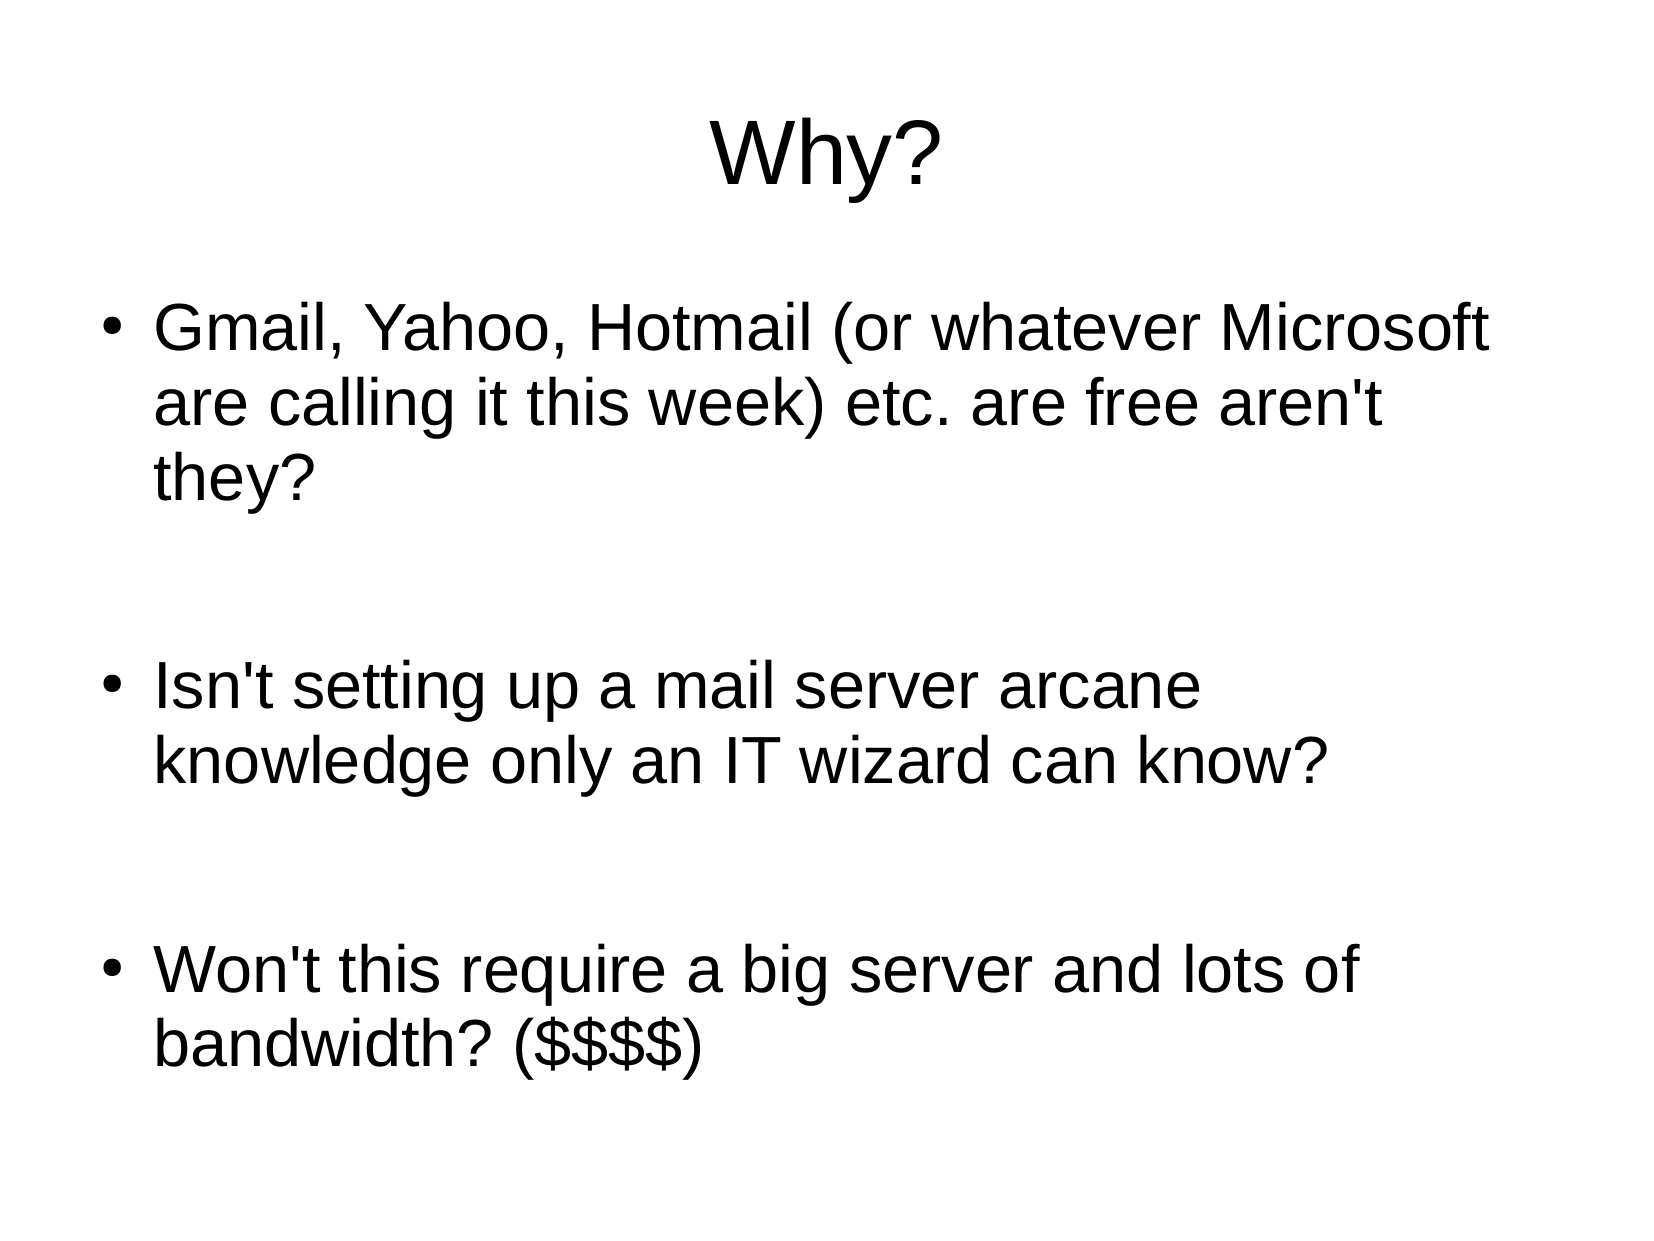

# Why?
Gmail, Yahoo, Hotmail (or whatever Microsoft are calling it this week) etc. are free aren't they?
Isn't setting up a mail server arcane knowledge only an IT wizard can know?
Won't this require a big server and lots of bandwidth? ($$$$)